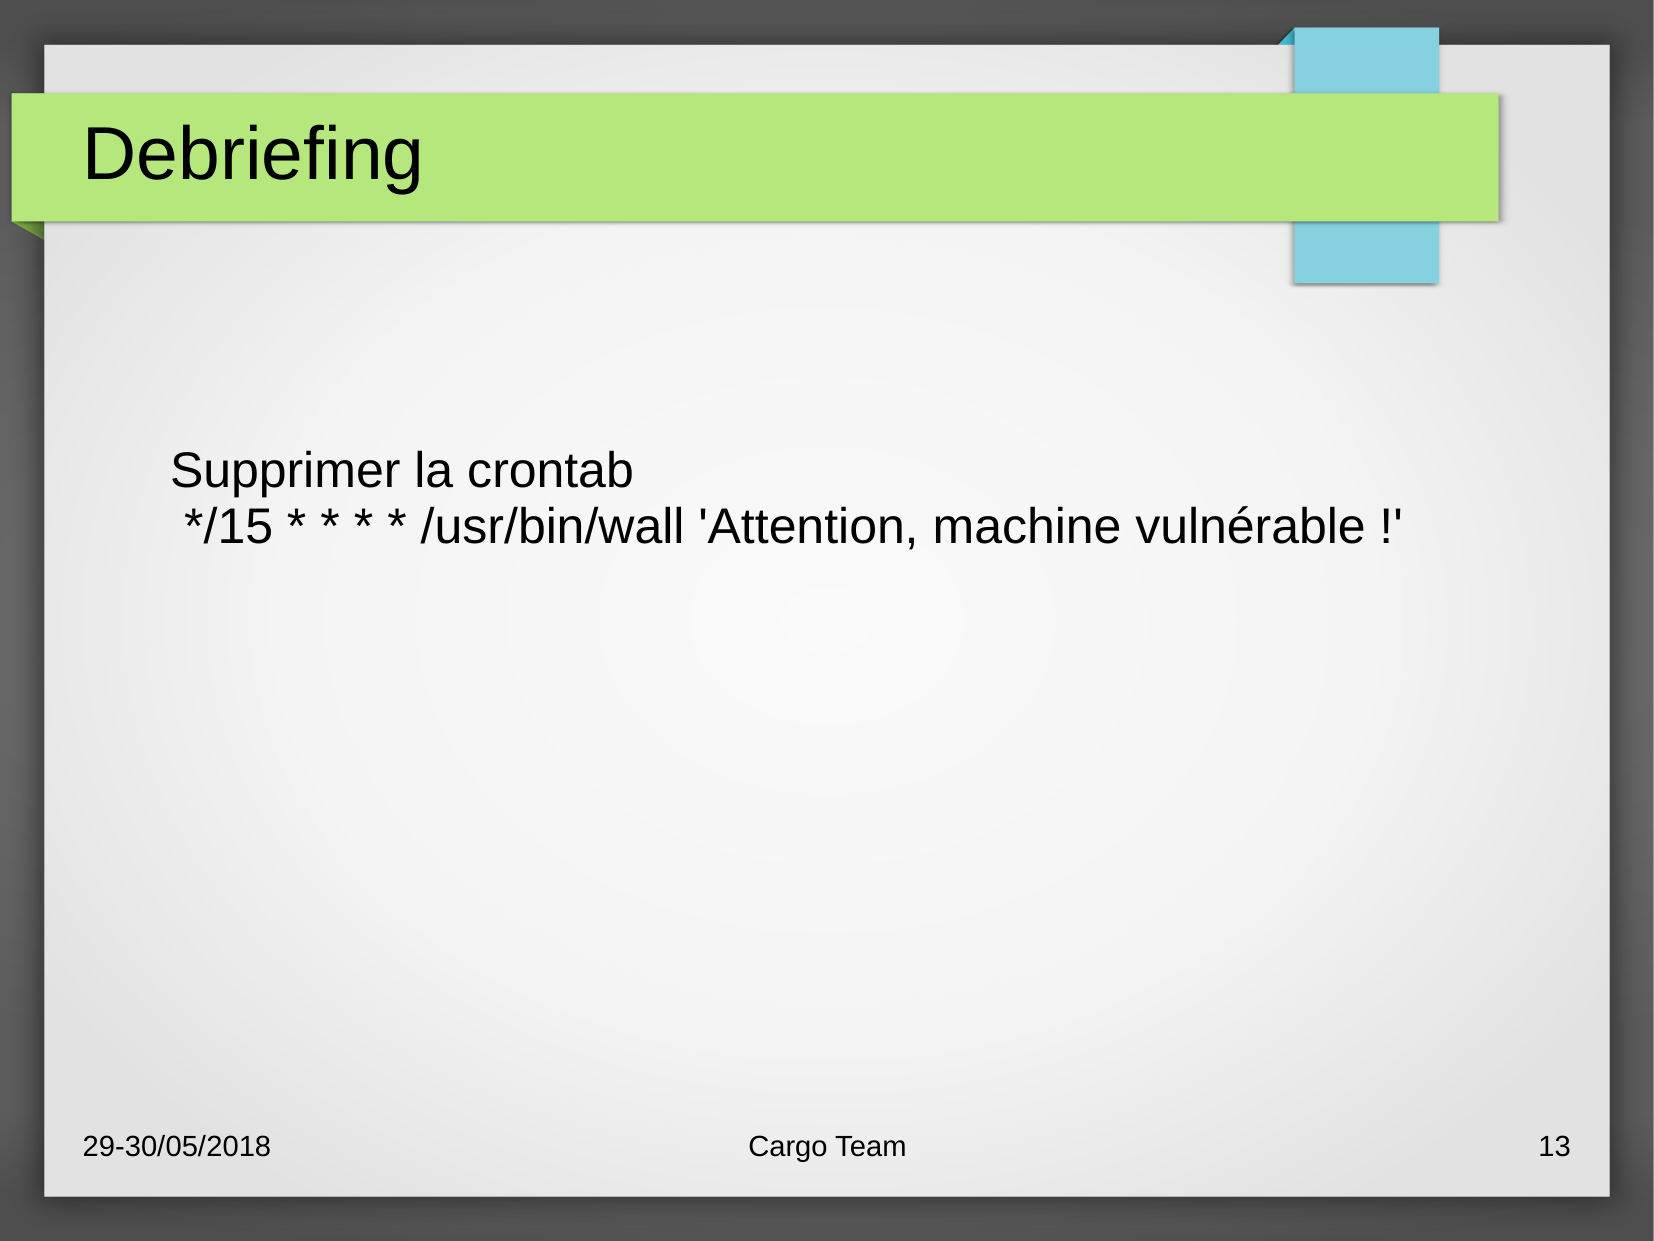

# Debriefing
Supprimer la crontab
 */15 * * * * /usr/bin/wall 'Attention, machine vulnérable !'
29-30/05/2018
Cargo Team
13